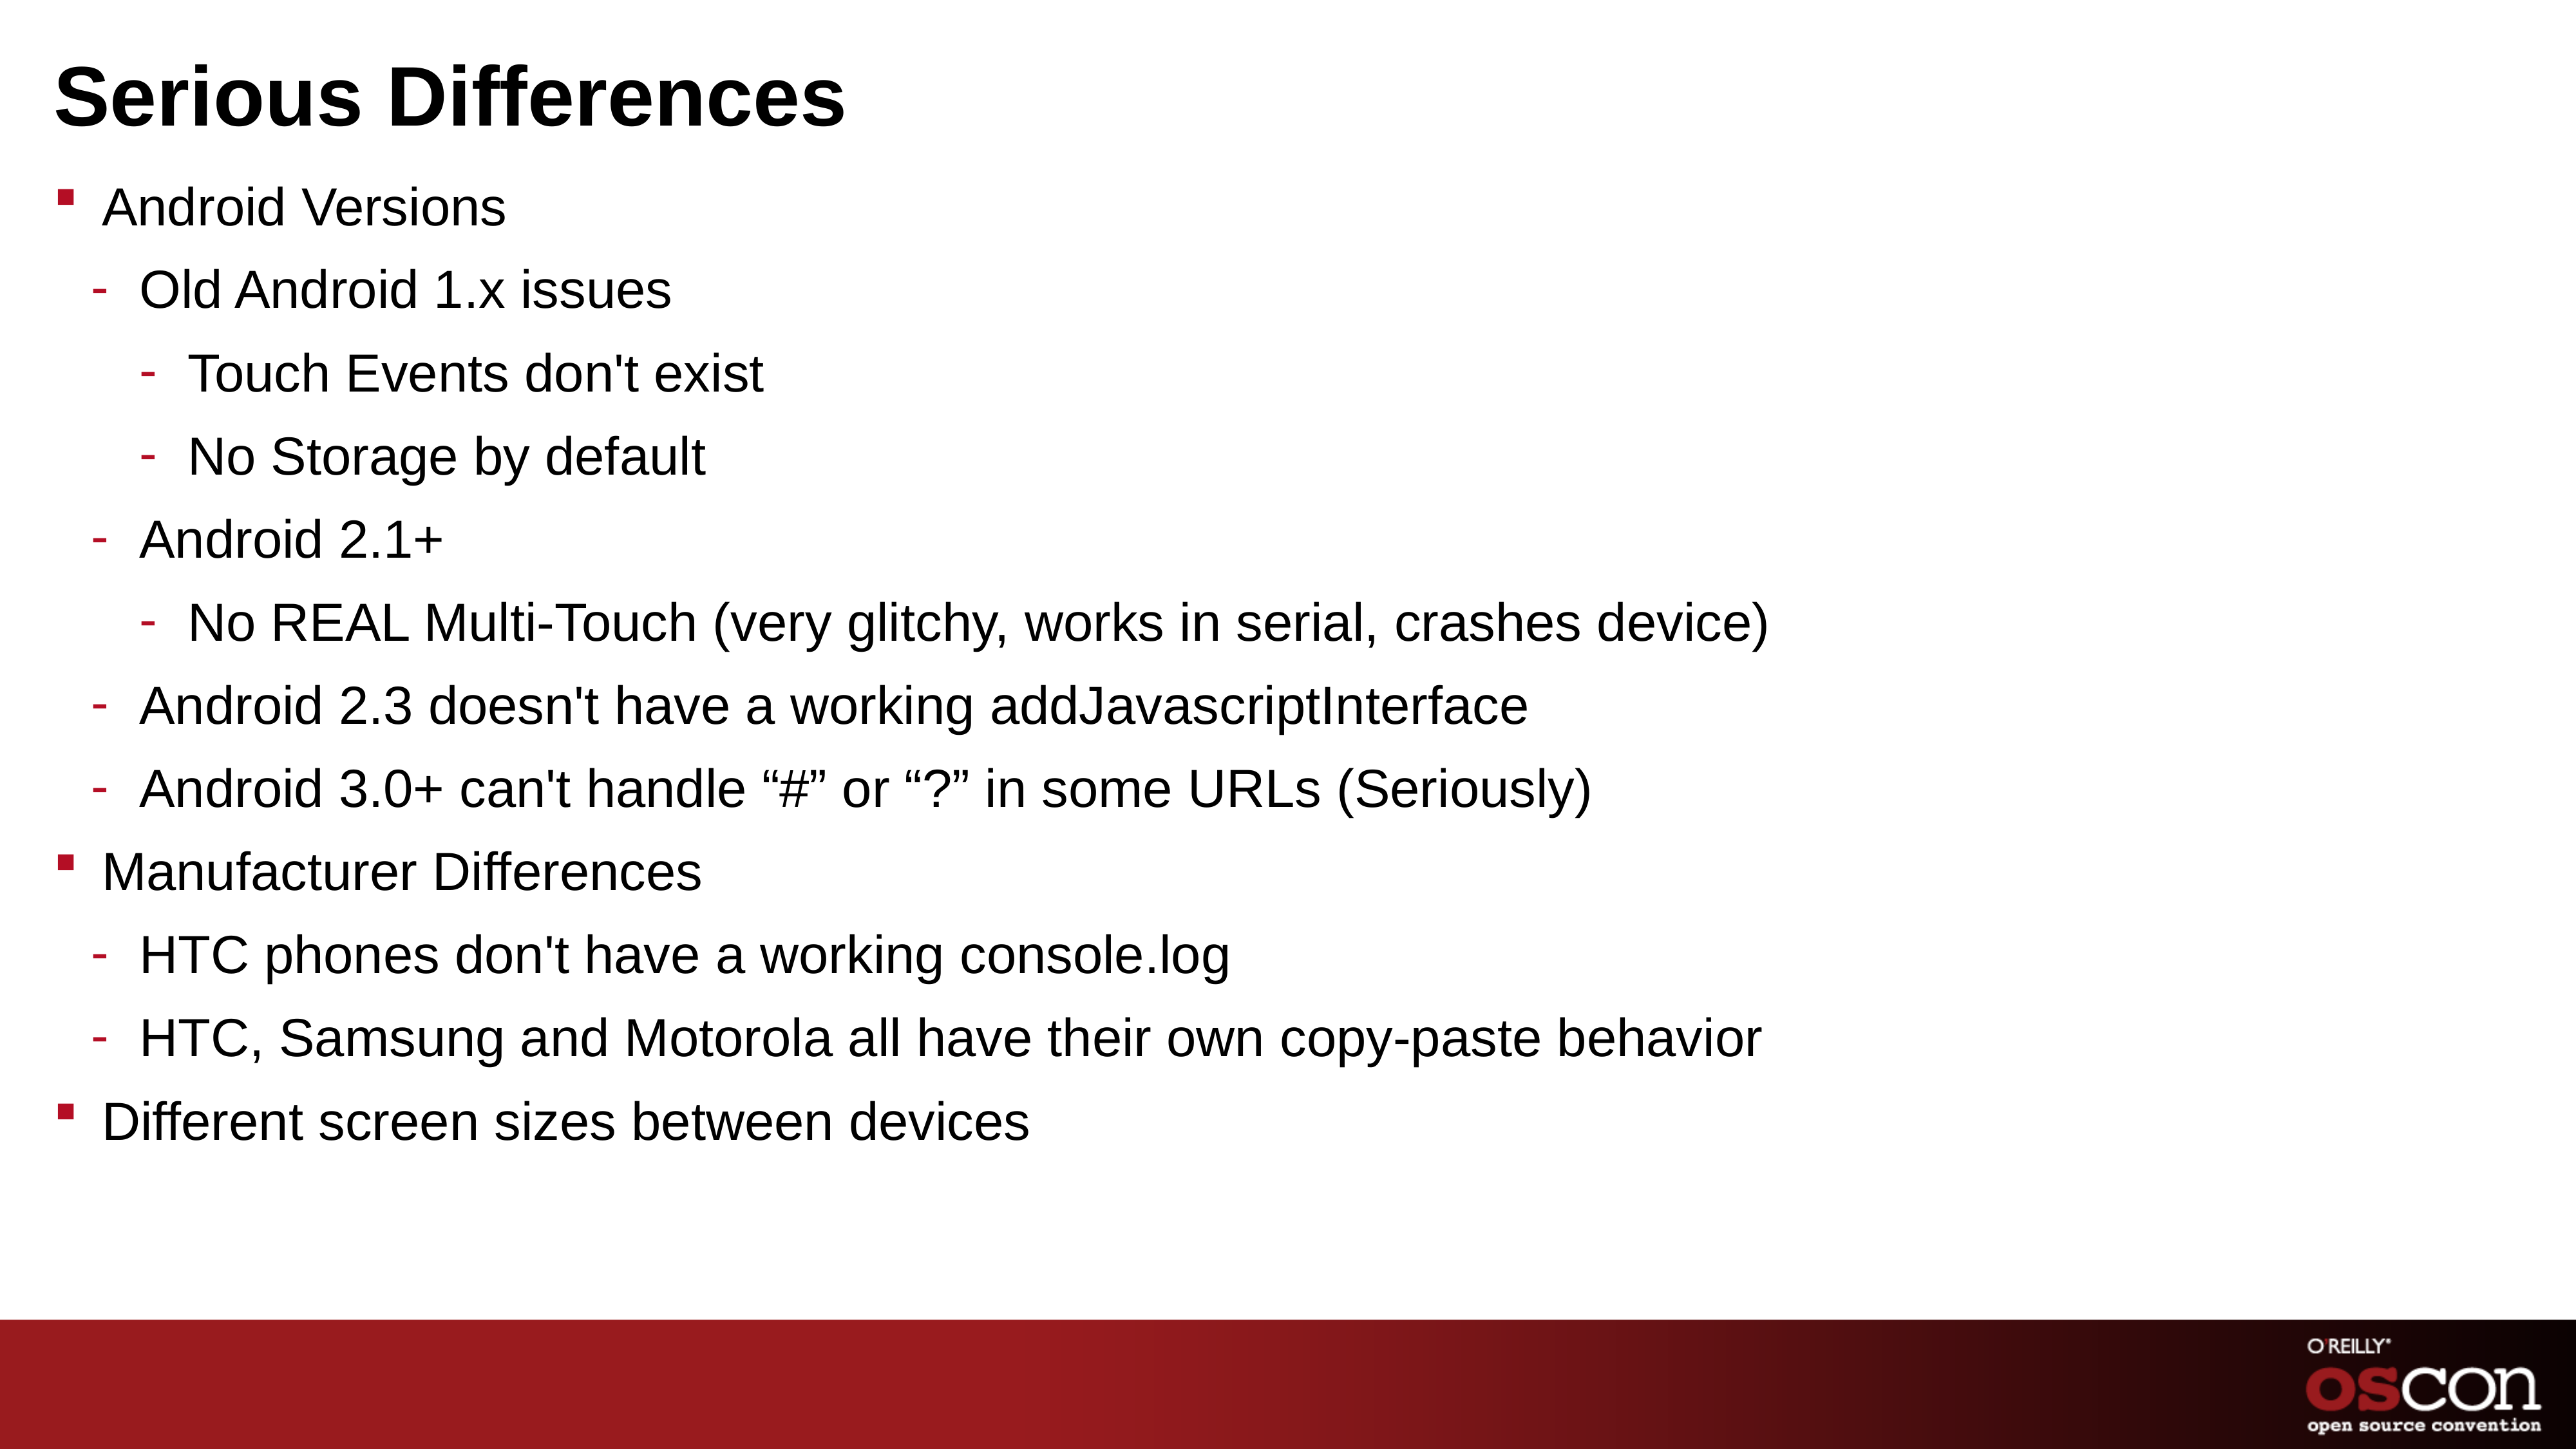

# Serious Differences
Android Versions
Old Android 1.x issues
Touch Events don't exist
No Storage by default
Android 2.1+
No REAL Multi-Touch (very glitchy, works in serial, crashes device)
Android 2.3 doesn't have a working addJavascriptInterface
Android 3.0+ can't handle “#” or “?” in some URLs (Seriously)
Manufacturer Differences
HTC phones don't have a working console.log
HTC, Samsung and Motorola all have their own copy-paste behavior
Different screen sizes between devices